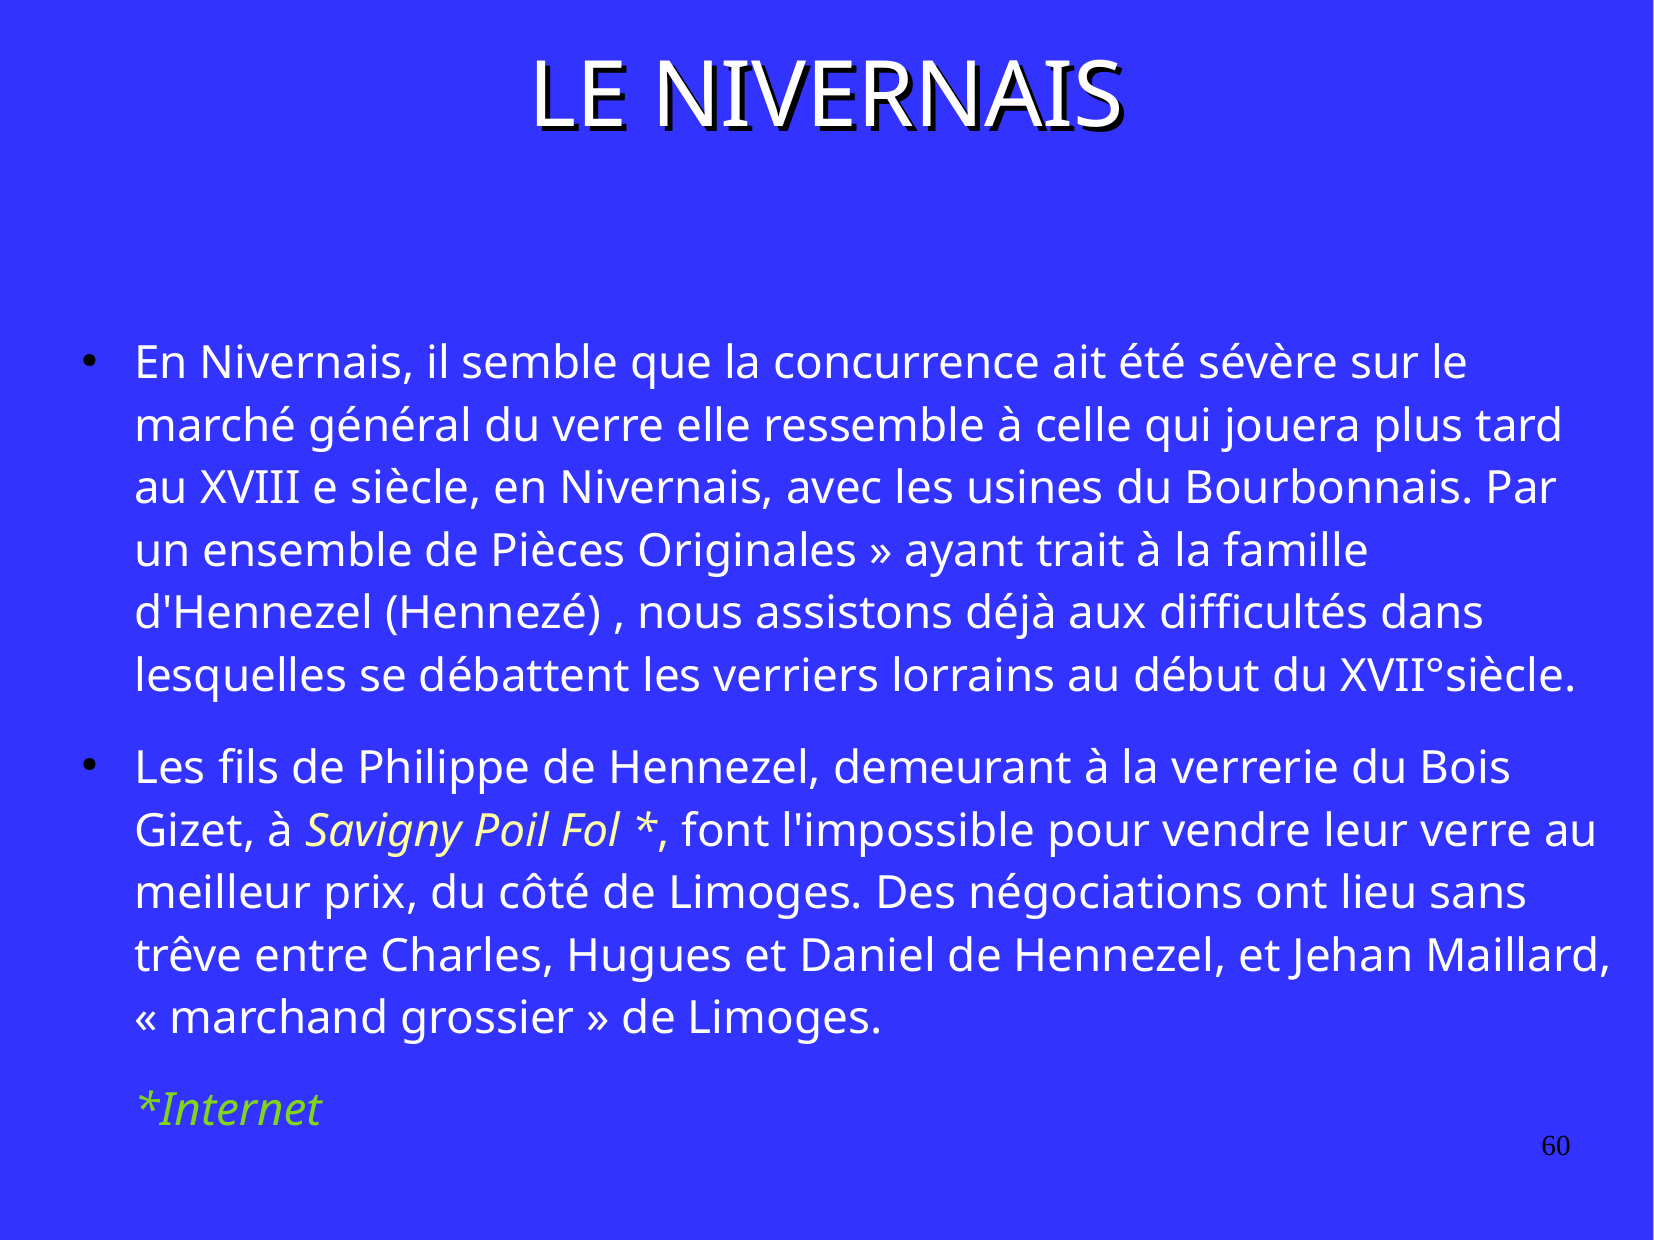

# LE NIVERNAIS
En Nivernais, il semble que la concurrence ait été sévère sur le marché général du verre elle ressemble à celle qui jouera plus tard au XVIII e siècle, en Nivernais, avec les usines du Bourbonnais. Par un ensemble de Pièces Originales » ayant trait à la famille d'Hennezel (Hennezé) , nous assistons déjà aux difficultés dans lesquelles se débattent les verriers lorrains au début du XVII°siècle.
Les fils de Philippe de Hennezel, demeurant à la verrerie du Bois Gizet, à Savigny Poil Fol *, font l'impossible pour vendre leur verre au meilleur prix, du côté de Limoges. Des négociations ont lieu sans trêve entre Charles, Hugues et Daniel de Hennezel, et Jehan Maillard, « marchand grossier » de Limoges.
*Internet
60